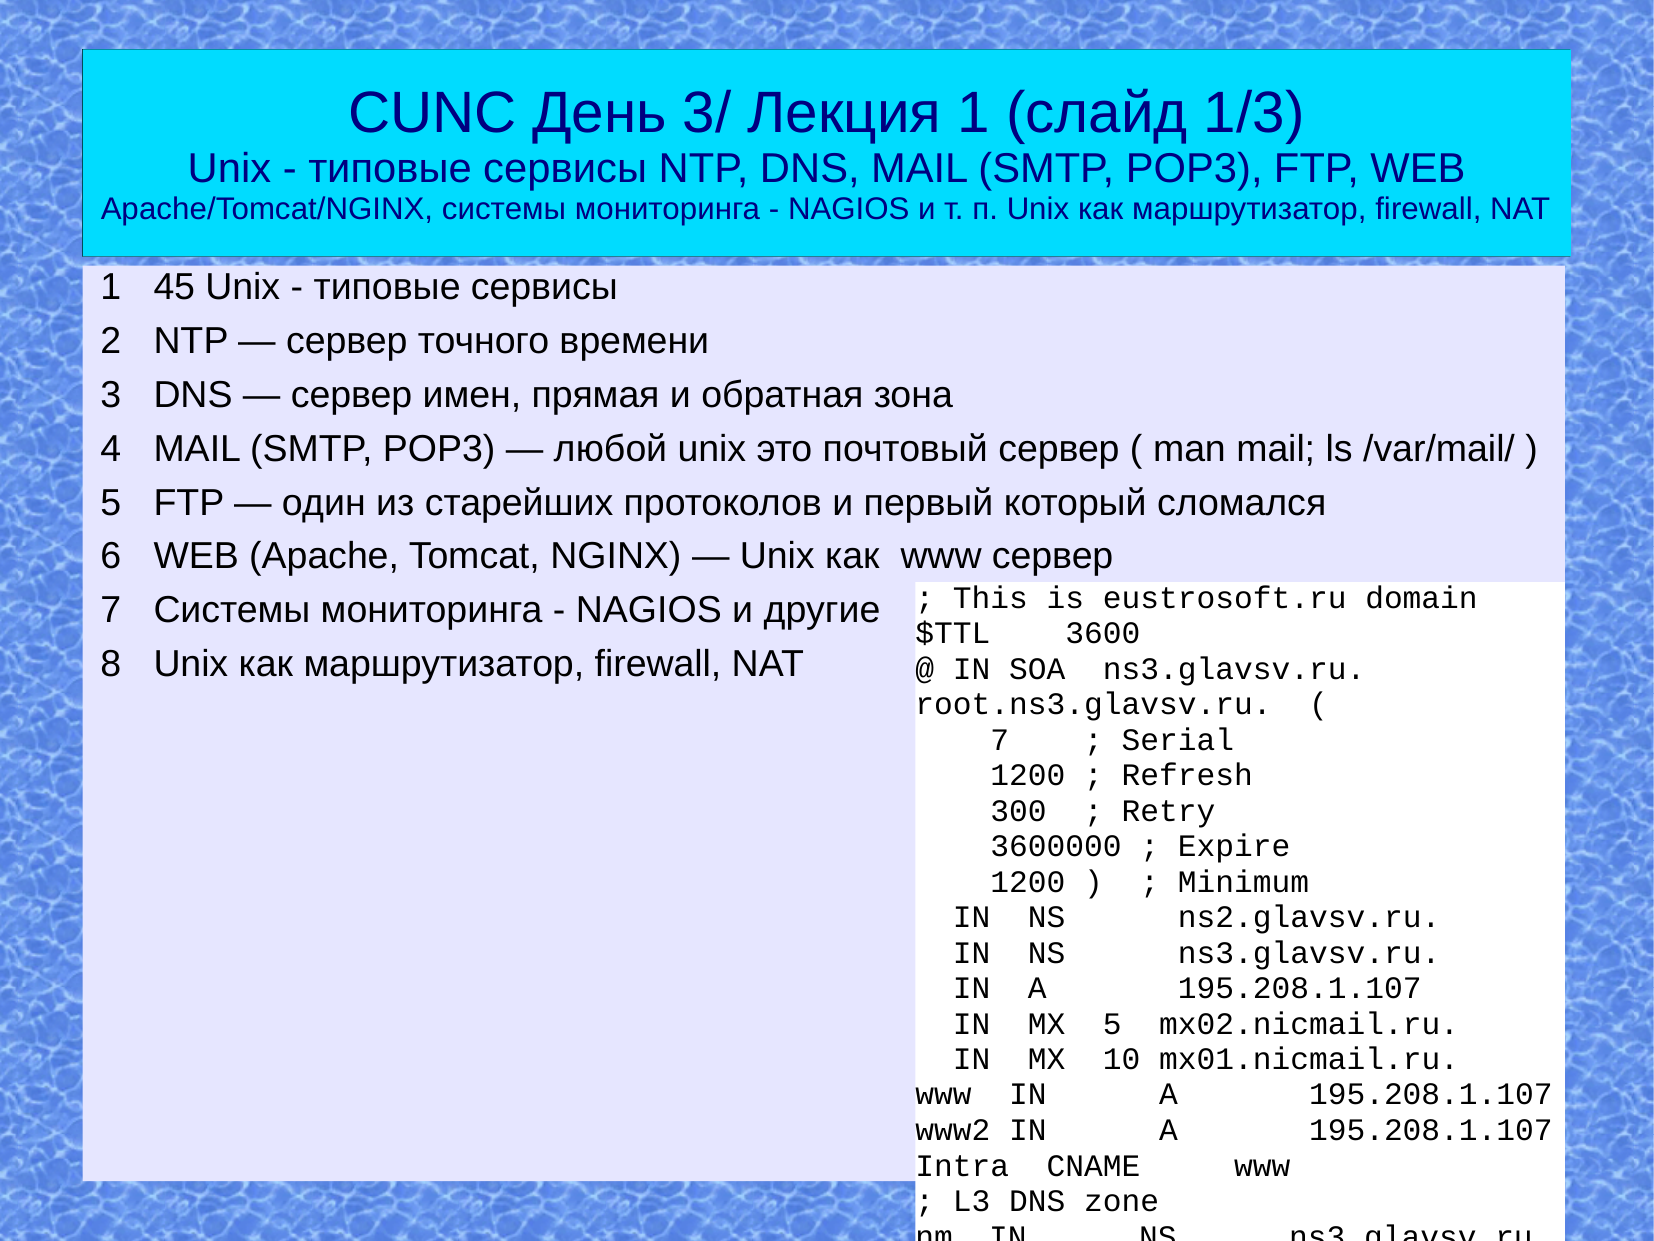

# CUNC День 3/ Лекция 1 (слайд 1/3) Unix - типовые сервисы NTP, DNS, MAIL (SMTP, POP3), FTP, WEB Apache/Tomcat/NGINX, системы мониторинга - NAGIOS и т. п. Unix как маршрутизатор, firewall, NAT
45 Unix - типовые сервисы
NTP — сервер точного времени
DNS — сервер имен, прямая и обратная зона
MAIL (SMTP, POP3) — любой unix это почтовый сервер ( man mail; ls /var/mail/ )
FTP — один из старейших протоколов и первый который сломался
WEB (Apache, Tomcat, NGINX) — Unix как www сервер
Системы мониторинга - NAGIOS и другие
Unix как маршрутизатор, firewall, NAT
; This is eustrosoft.ru domain
$TTL 3600
@ IN SOA ns3.glavsv.ru. root.ns3.glavsv.ru. (
 7 ; Serial
 1200 ; Refresh
 300 ; Retry
 3600000 ; Expire
 1200 ) ; Minimum
 IN NS ns2.glavsv.ru.
 IN NS ns3.glavsv.ru.
 IN A 195.208.1.107
 IN MX 5 mx02.nicmail.ru.
 IN MX 10 mx01.nicmail.ru.
www IN A 195.208.1.107
www2 IN A 195.208.1.107
Intra CNAME www
; L3 DNS zone
nm	IN NS ns3.glavsv.ru.